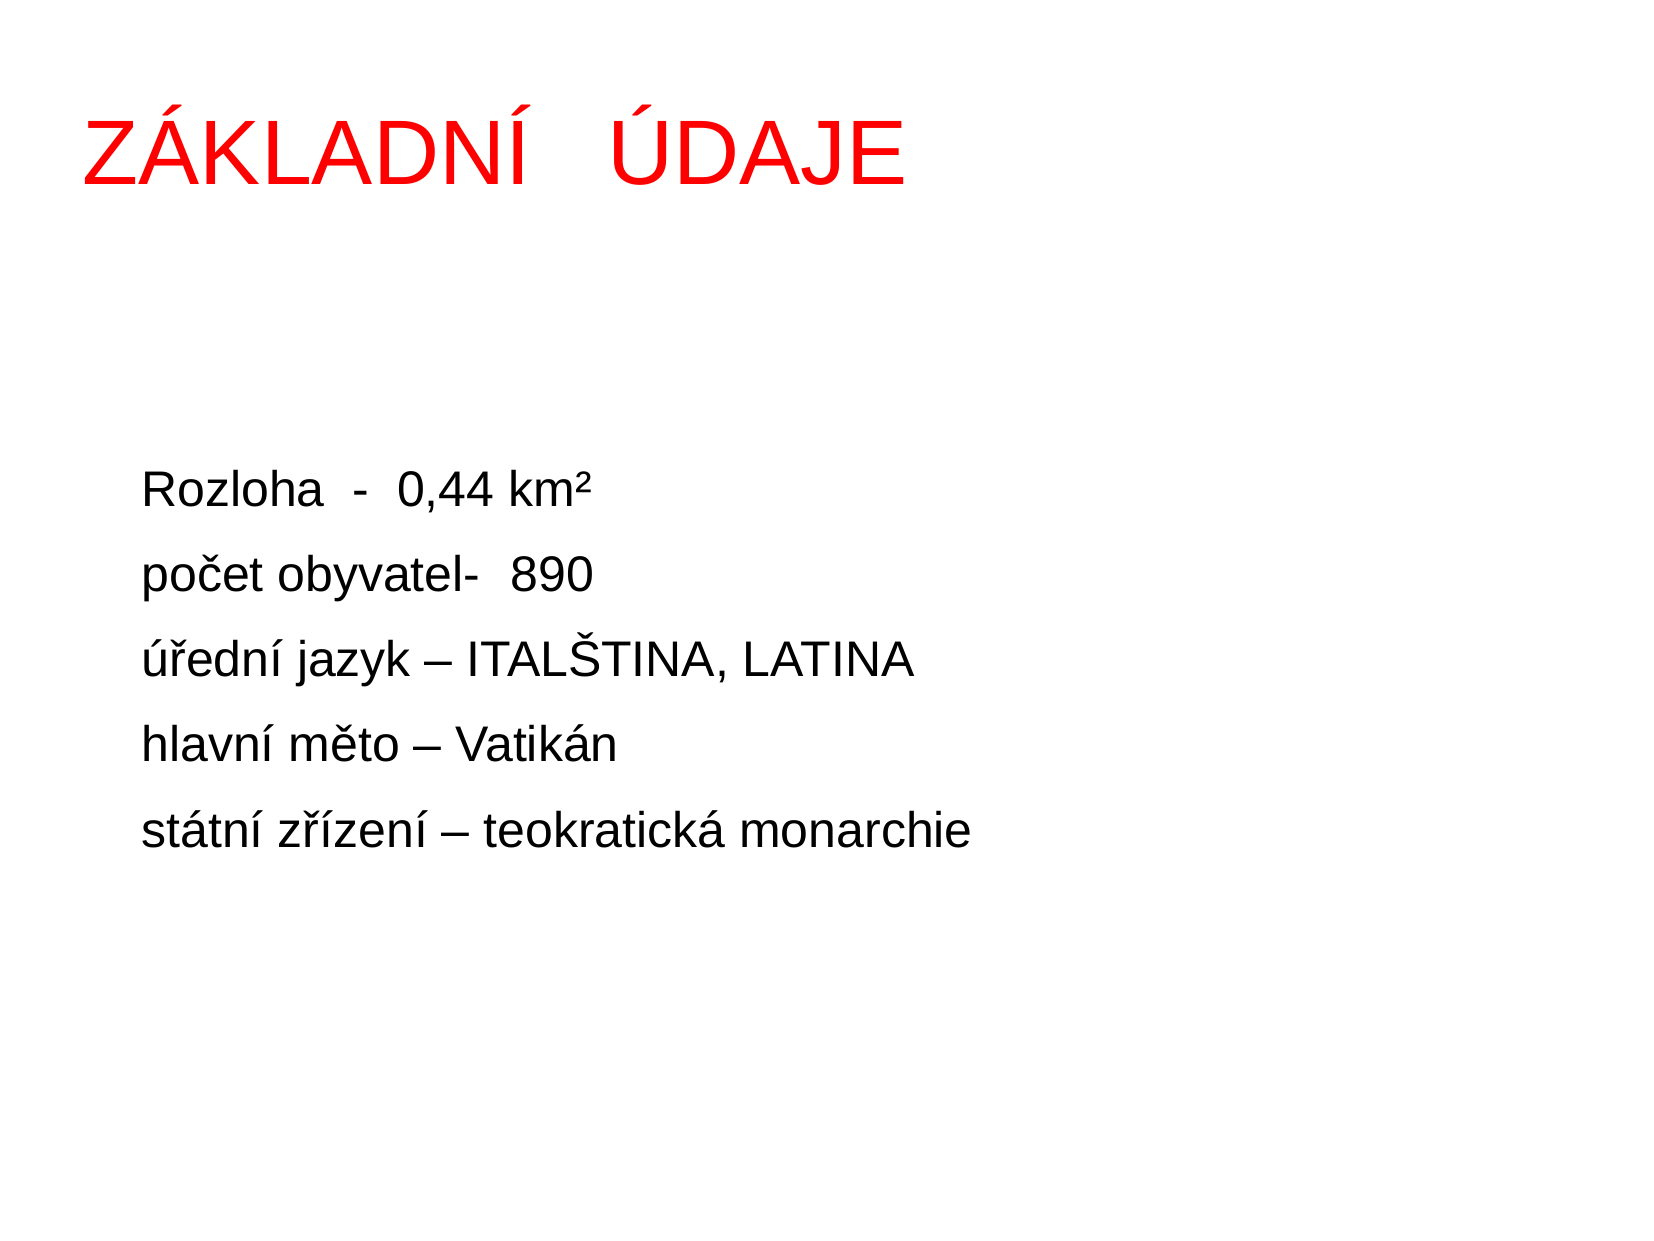

# ZÁKLADNÍ ÚDAJE
Rozloha - 0,44 km²
počet obyvatel- 	890
úřední jazyk – ITALŠTINA, LATINA
hlavní měto – Vatikán
státní zřízení – teokratická monarchie